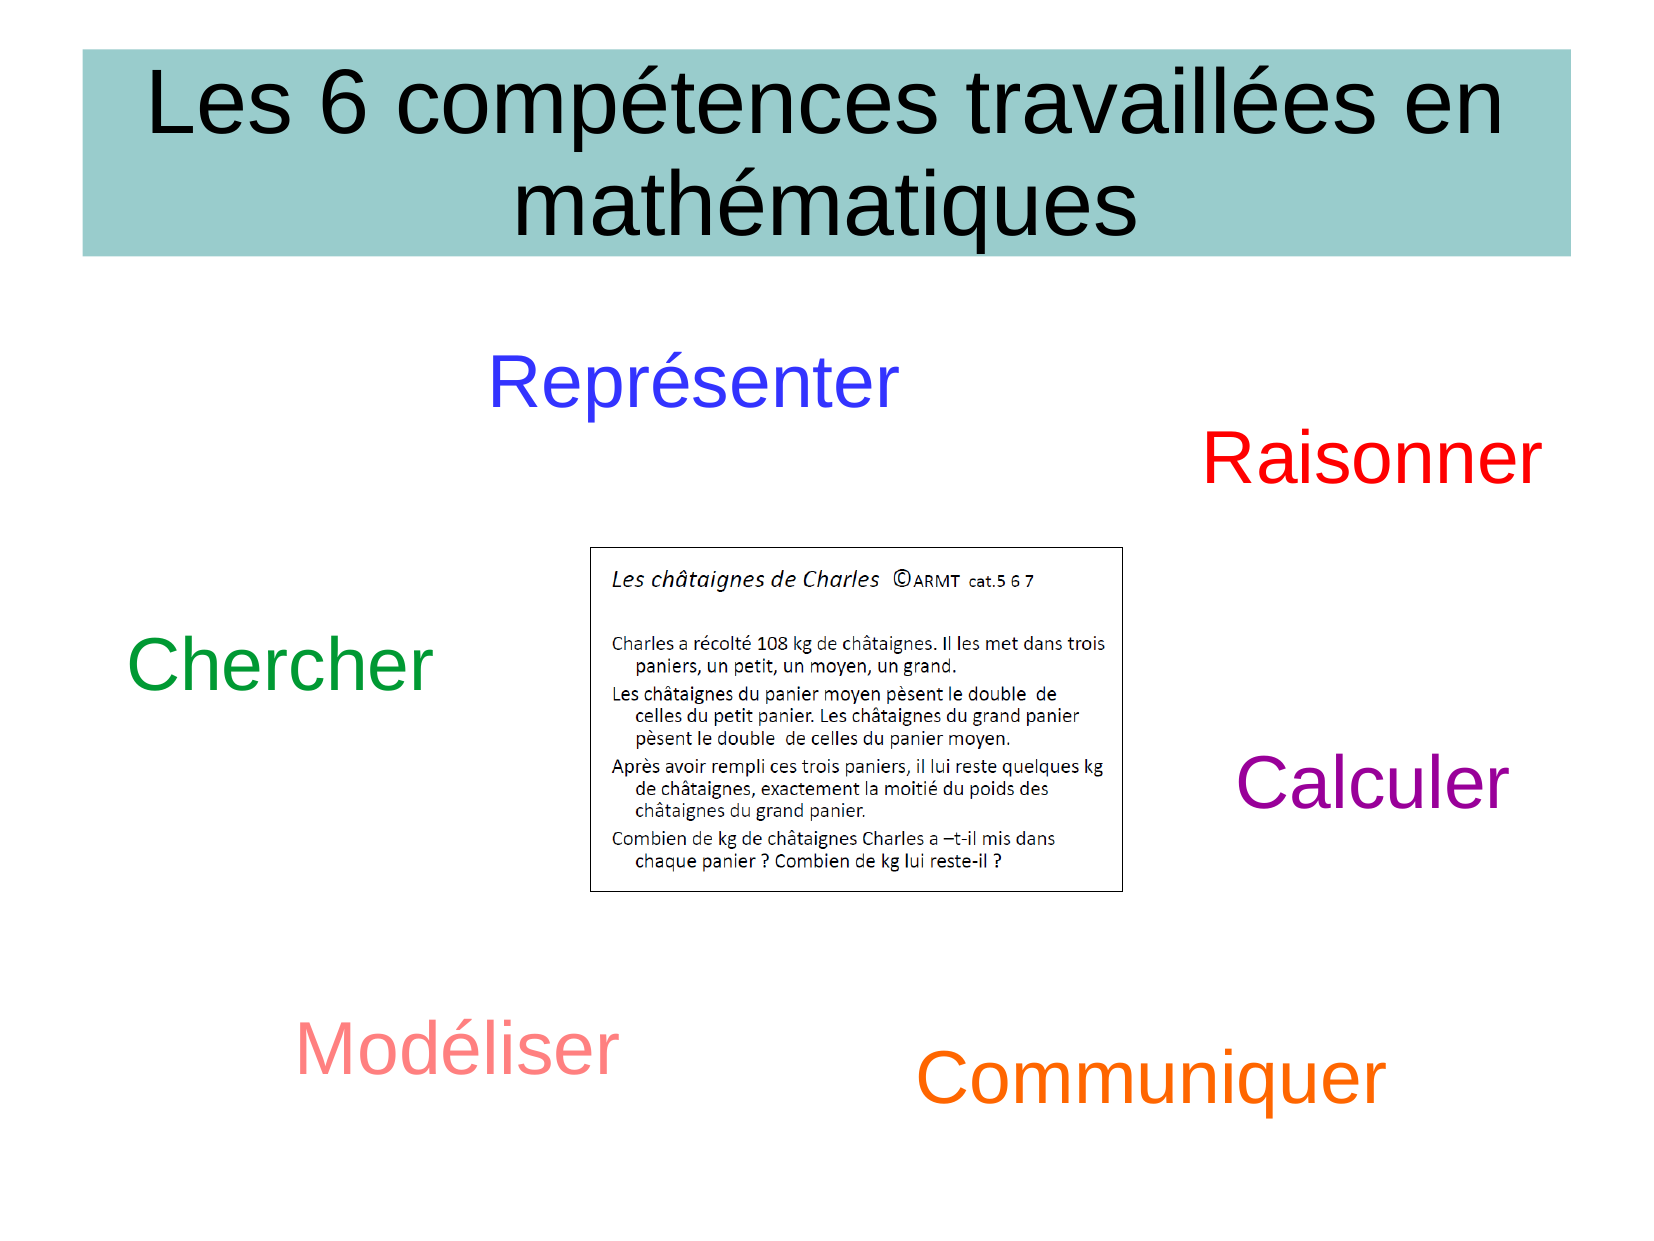

# Les 6 compétences travaillées en mathématiques
Représenter
Raisonner
Chercher
Calculer
Modéliser
Communiquer